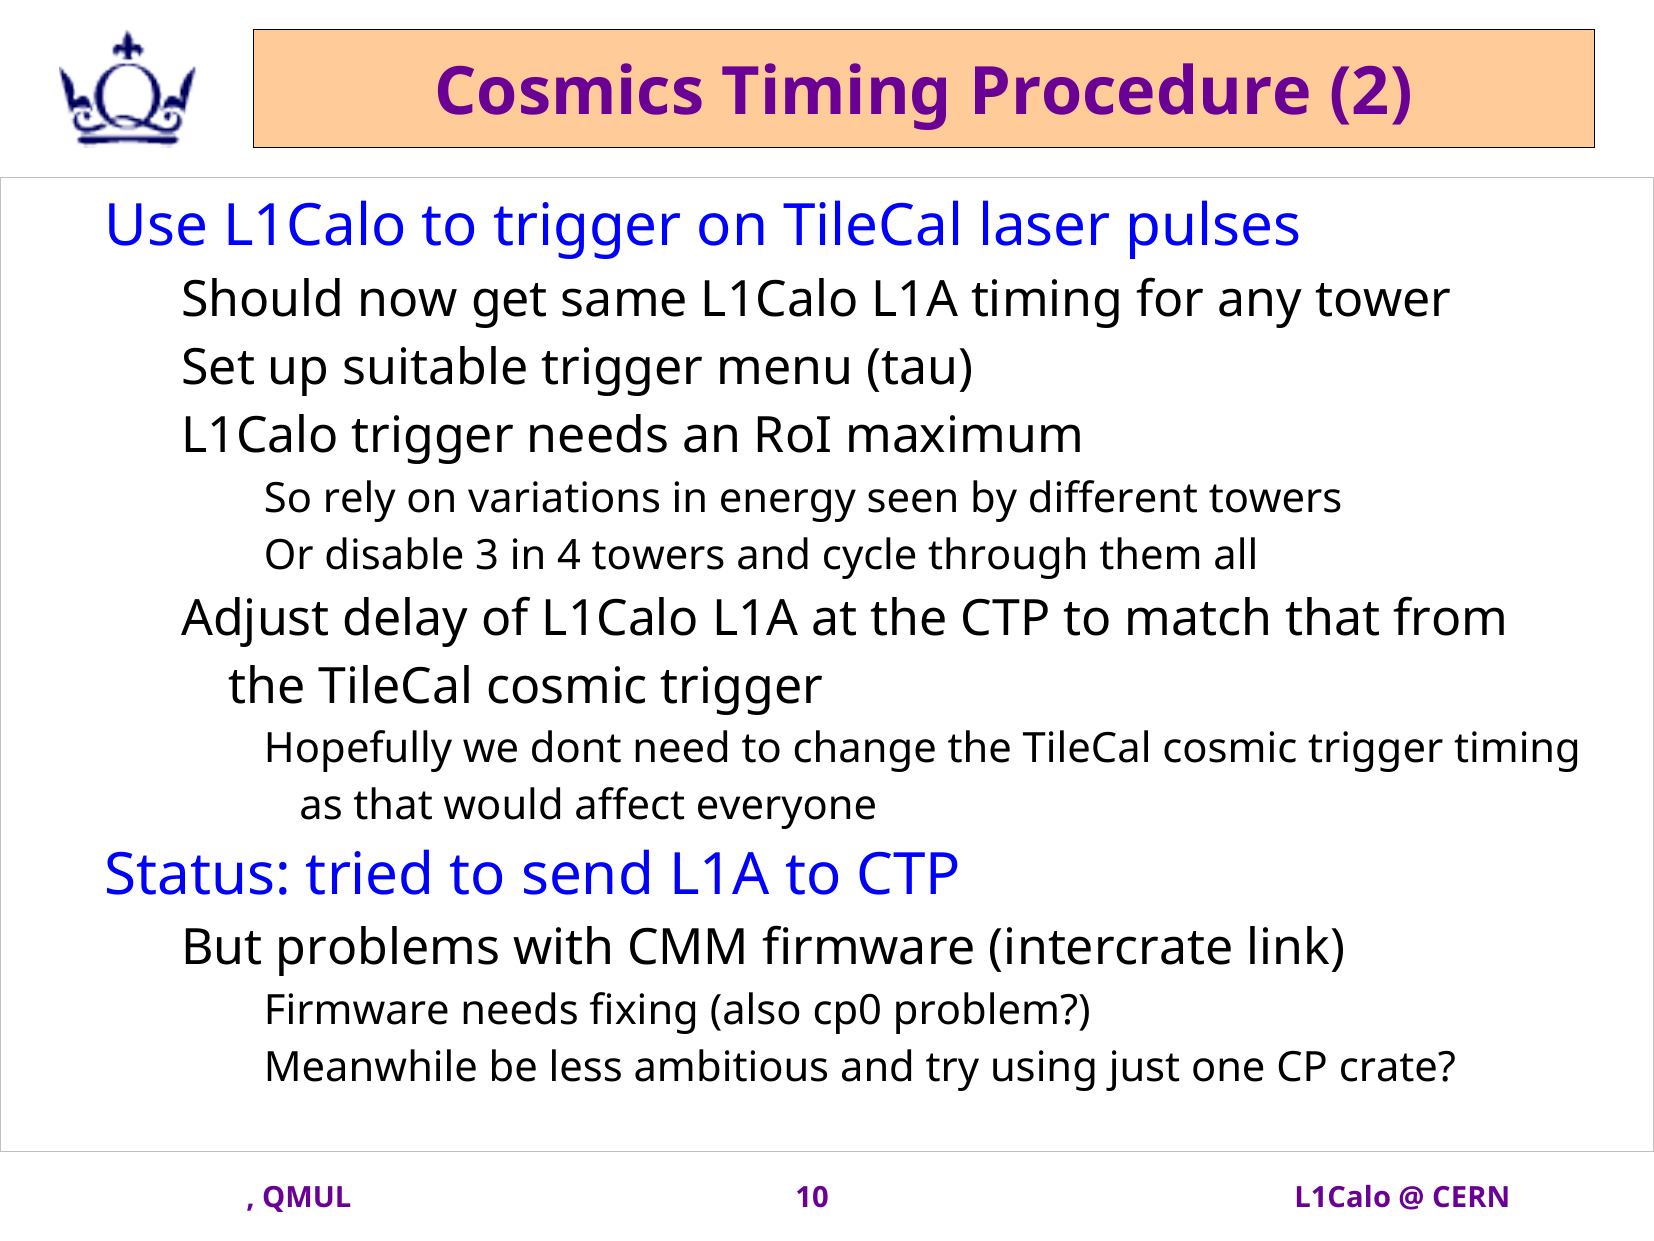

# Cosmics Timing Procedure (2)
Use L1Calo to trigger on TileCal laser pulses
Should now get same L1Calo L1A timing for any tower
Set up suitable trigger menu (tau)
L1Calo trigger needs an RoI maximum
So rely on variations in energy seen by different towers
Or disable 3 in 4 towers and cycle through them all
Adjust delay of L1Calo L1A at the CTP to match that from the TileCal cosmic trigger
Hopefully we dont need to change the TileCal cosmic trigger timing as that would affect everyone
Status: tried to send L1A to CTP
But problems with CMM firmware (intercrate link)
Firmware needs fixing (also cp0 problem?)
Meanwhile be less ambitious and try using just one CP crate?